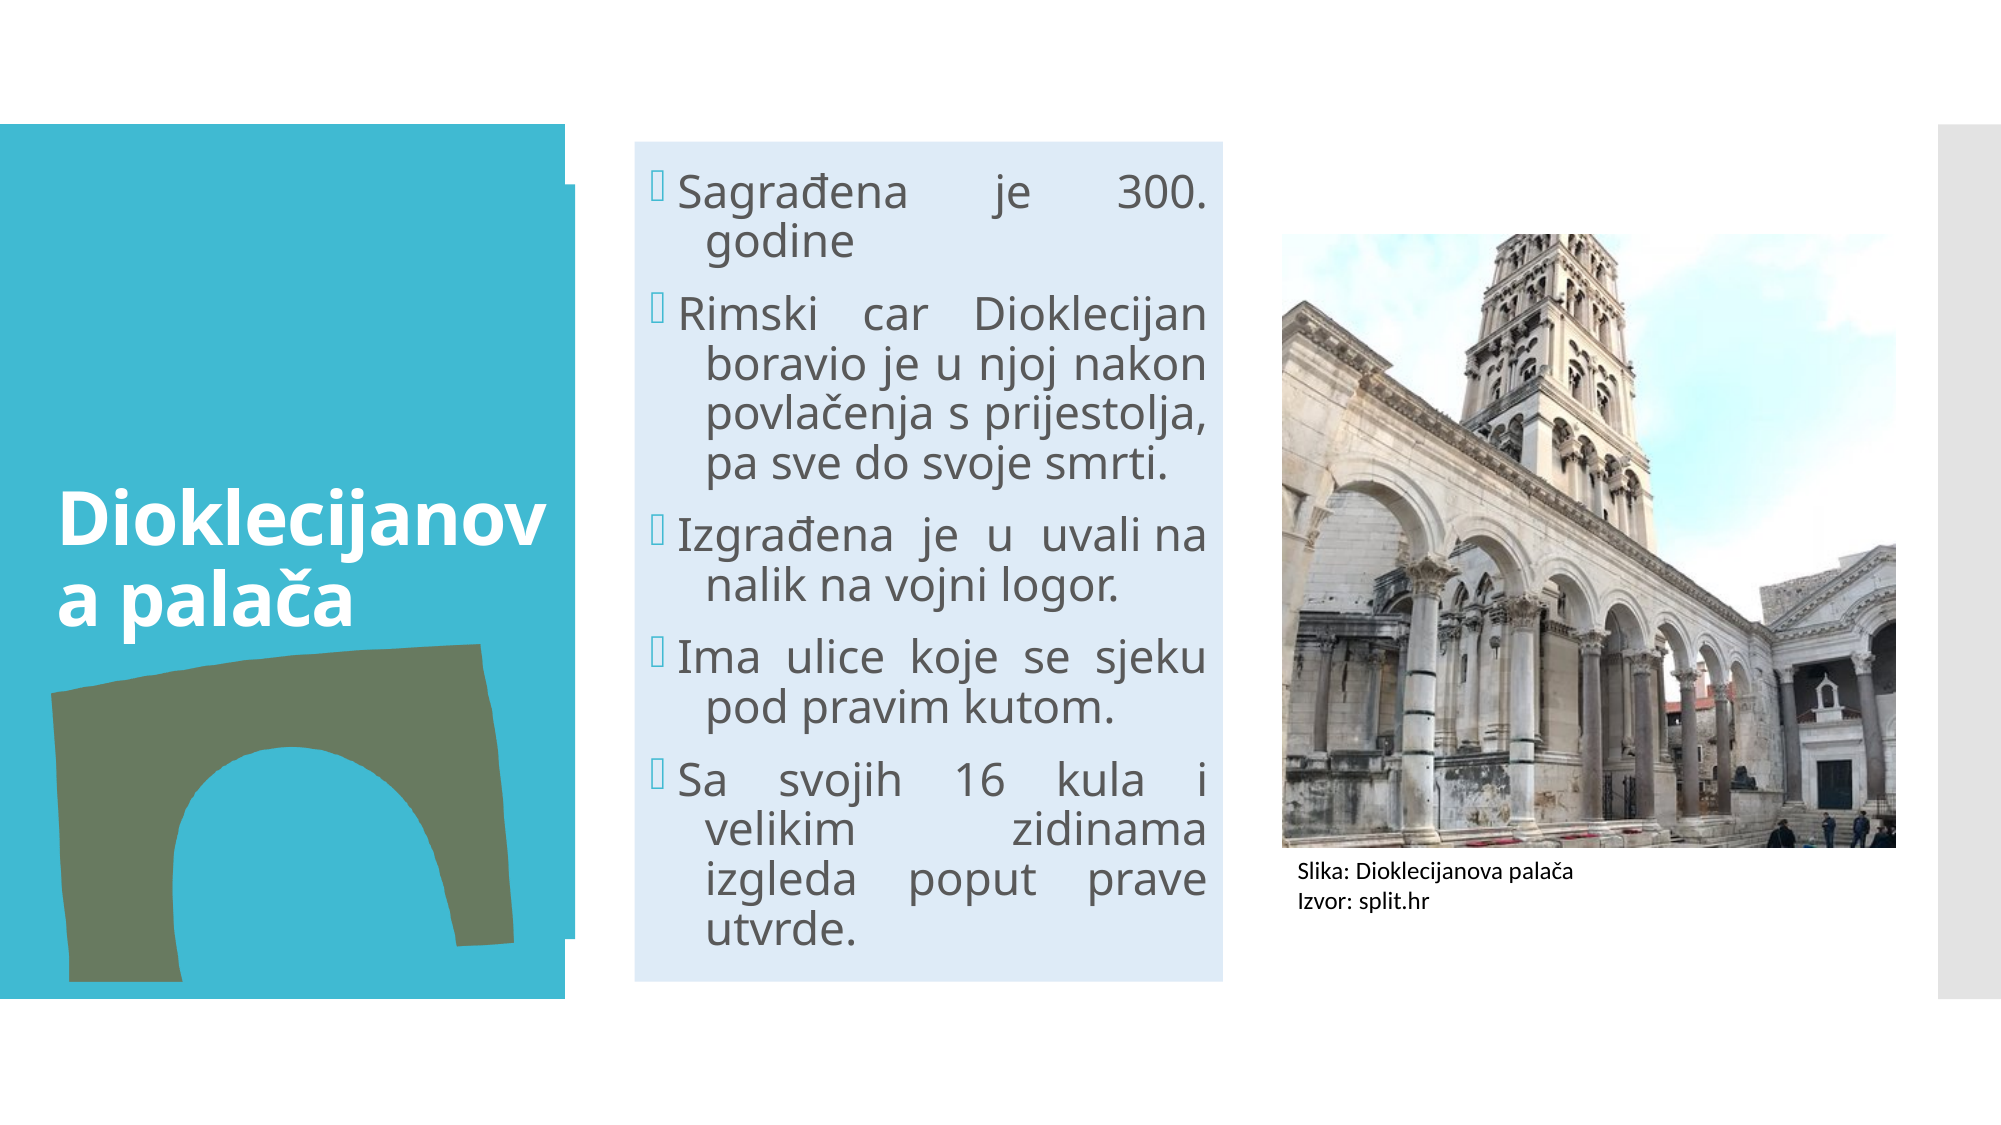

Sagrađena je 300. godine
Rimski car Dioklecijan boravio je u njoj nakon povlačenja s prijestolja, pa sve do svoje smrti.
Izgrađena je u uvali na nalik na vojni logor.
Ima ulice koje se sjeku pod pravim kutom.
Sa svojih 16 kula i velikim zidinama izgleda poput prave utvrde.
# Dioklecijanova palača
Slika: Dioklecijanova palača
Izvor: split.hr